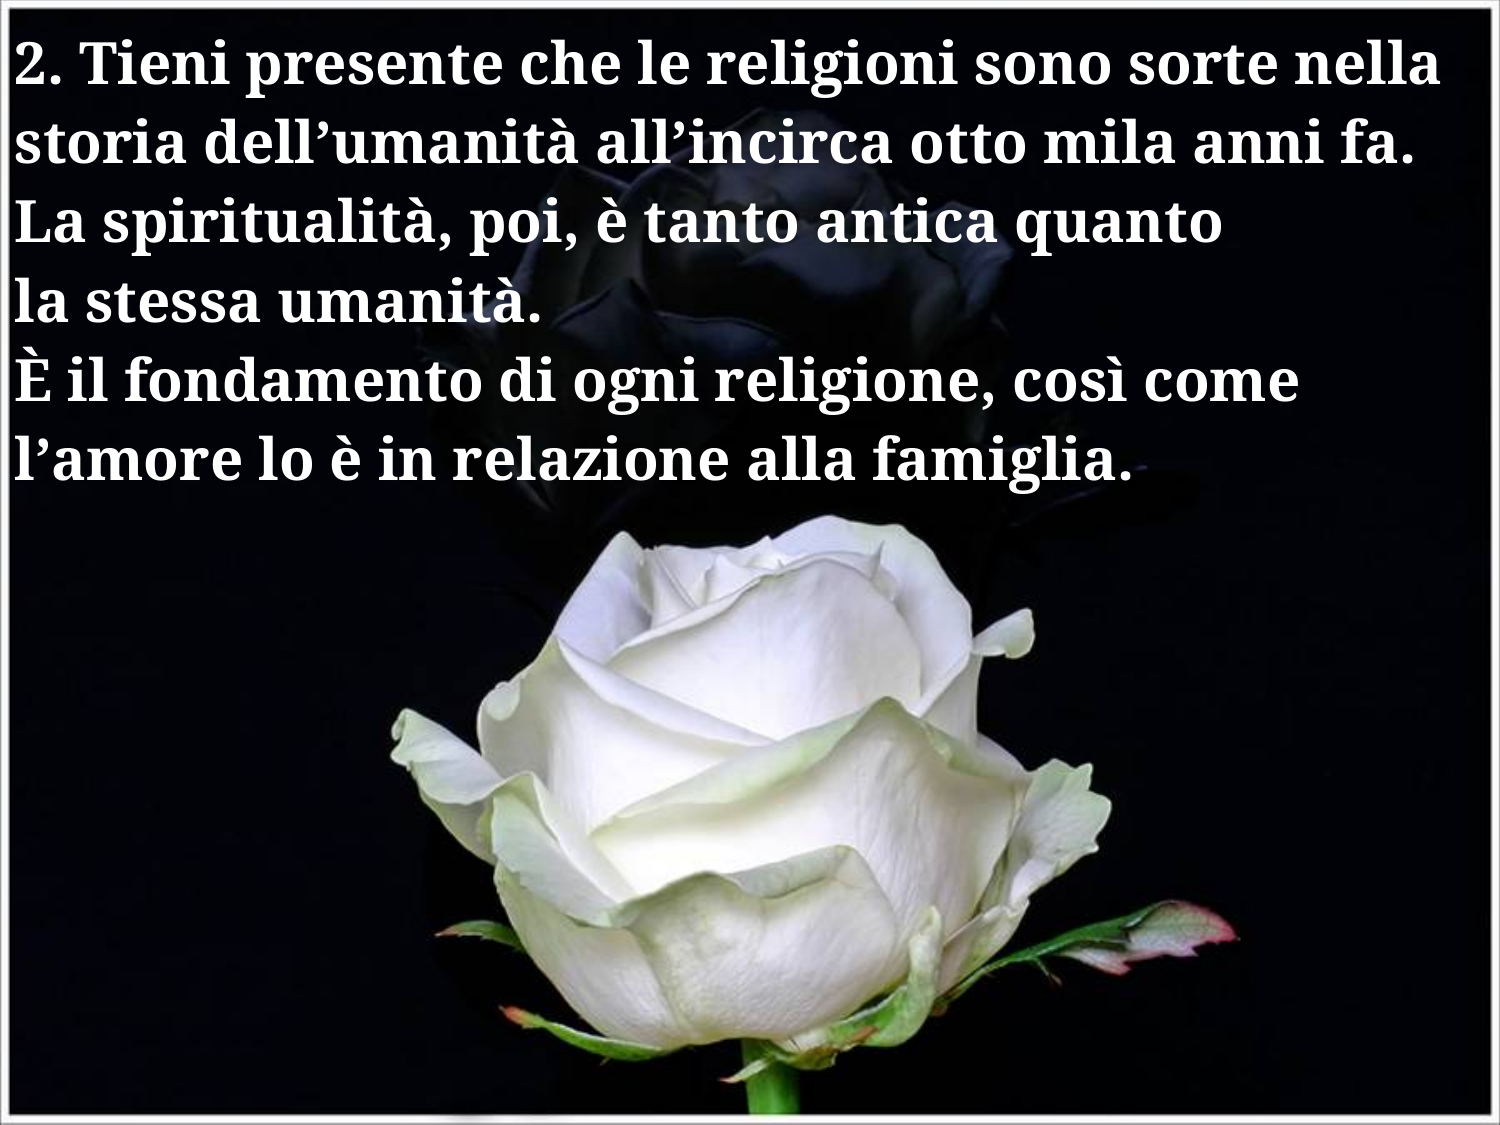

2. Tieni presente che le religioni sono sorte nella storia dell’umanità all’incirca otto mila anni fa.
La spiritualità, poi, è tanto antica quanto
la stessa umanità.
È il fondamento di ogni religione, così come l’amore lo è in relazione alla famiglia.